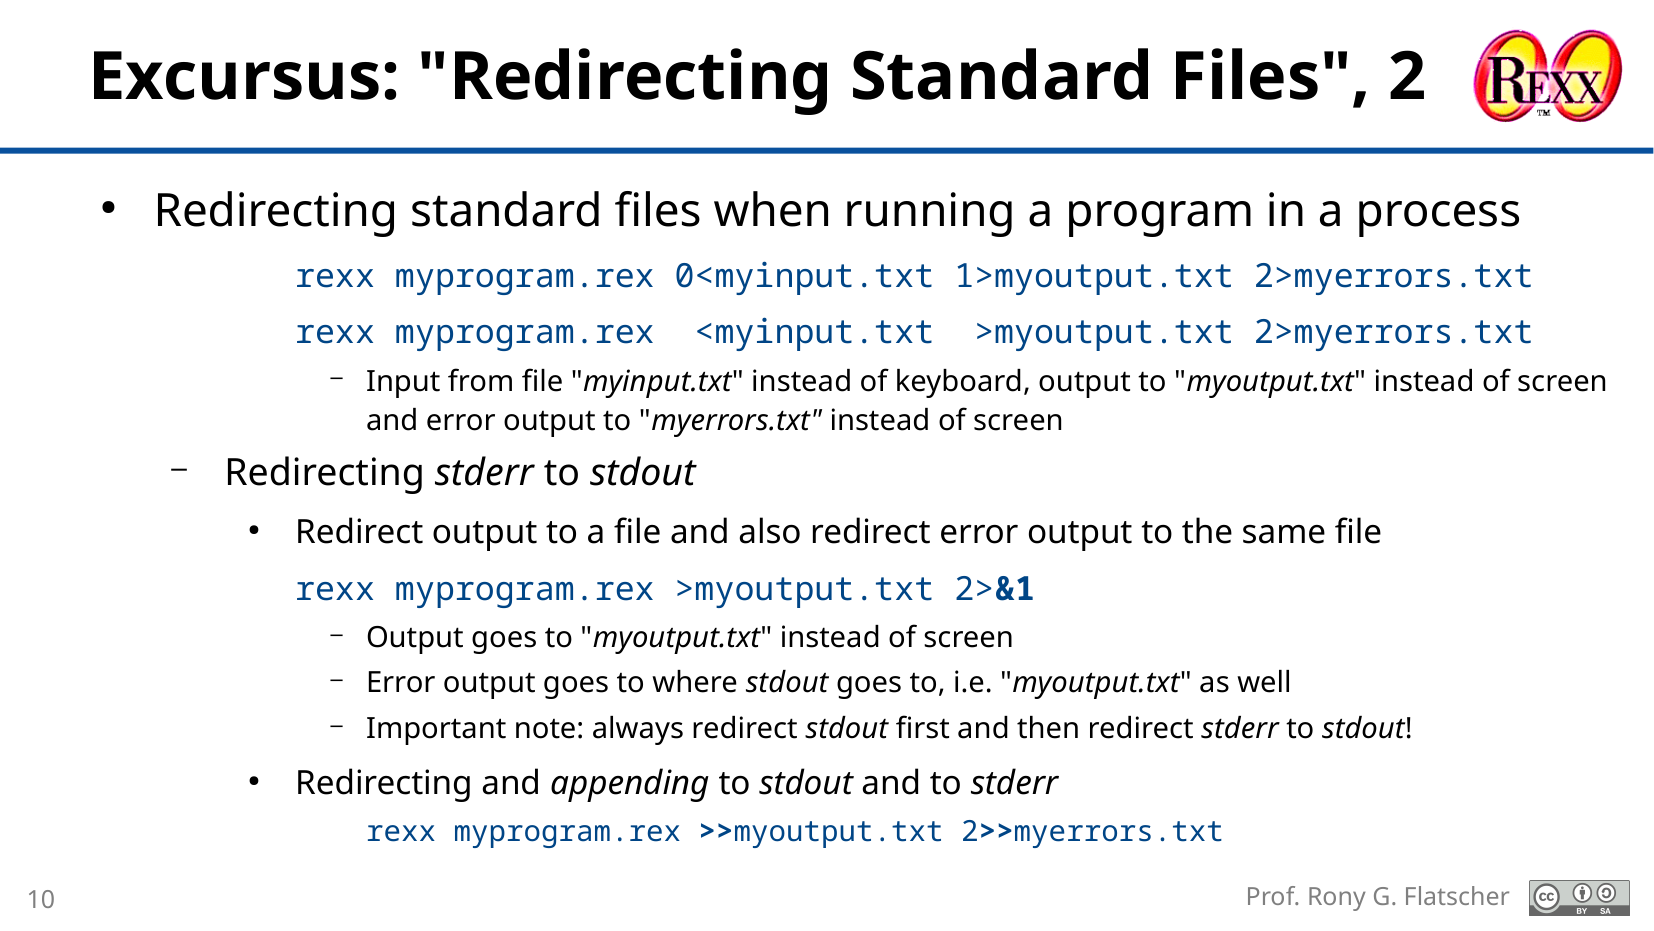

# Excursus: "Redirecting Standard Files", 2
Redirecting standard files when running a program in a process
rexx myprogram.rex 0<myinput.txt 1>myoutput.txt 2>myerrors.txt
rexx myprogram.rex <myinput.txt >myoutput.txt 2>myerrors.txt
Input from file "myinput.txt" instead of keyboard, output to "myoutput.txt" instead of screen and error output to "myerrors.txt" instead of screen
Redirecting stderr to stdout
Redirect output to a file and also redirect error output to the same file
rexx myprogram.rex >myoutput.txt 2>&1
Output goes to "myoutput.txt" instead of screen
Error output goes to where stdout goes to, i.e. "myoutput.txt" as well
Important note: always redirect stdout first and then redirect stderr to stdout!
Redirecting and appending to stdout and to stderr
rexx myprogram.rex >>myoutput.txt 2>>myerrors.txt